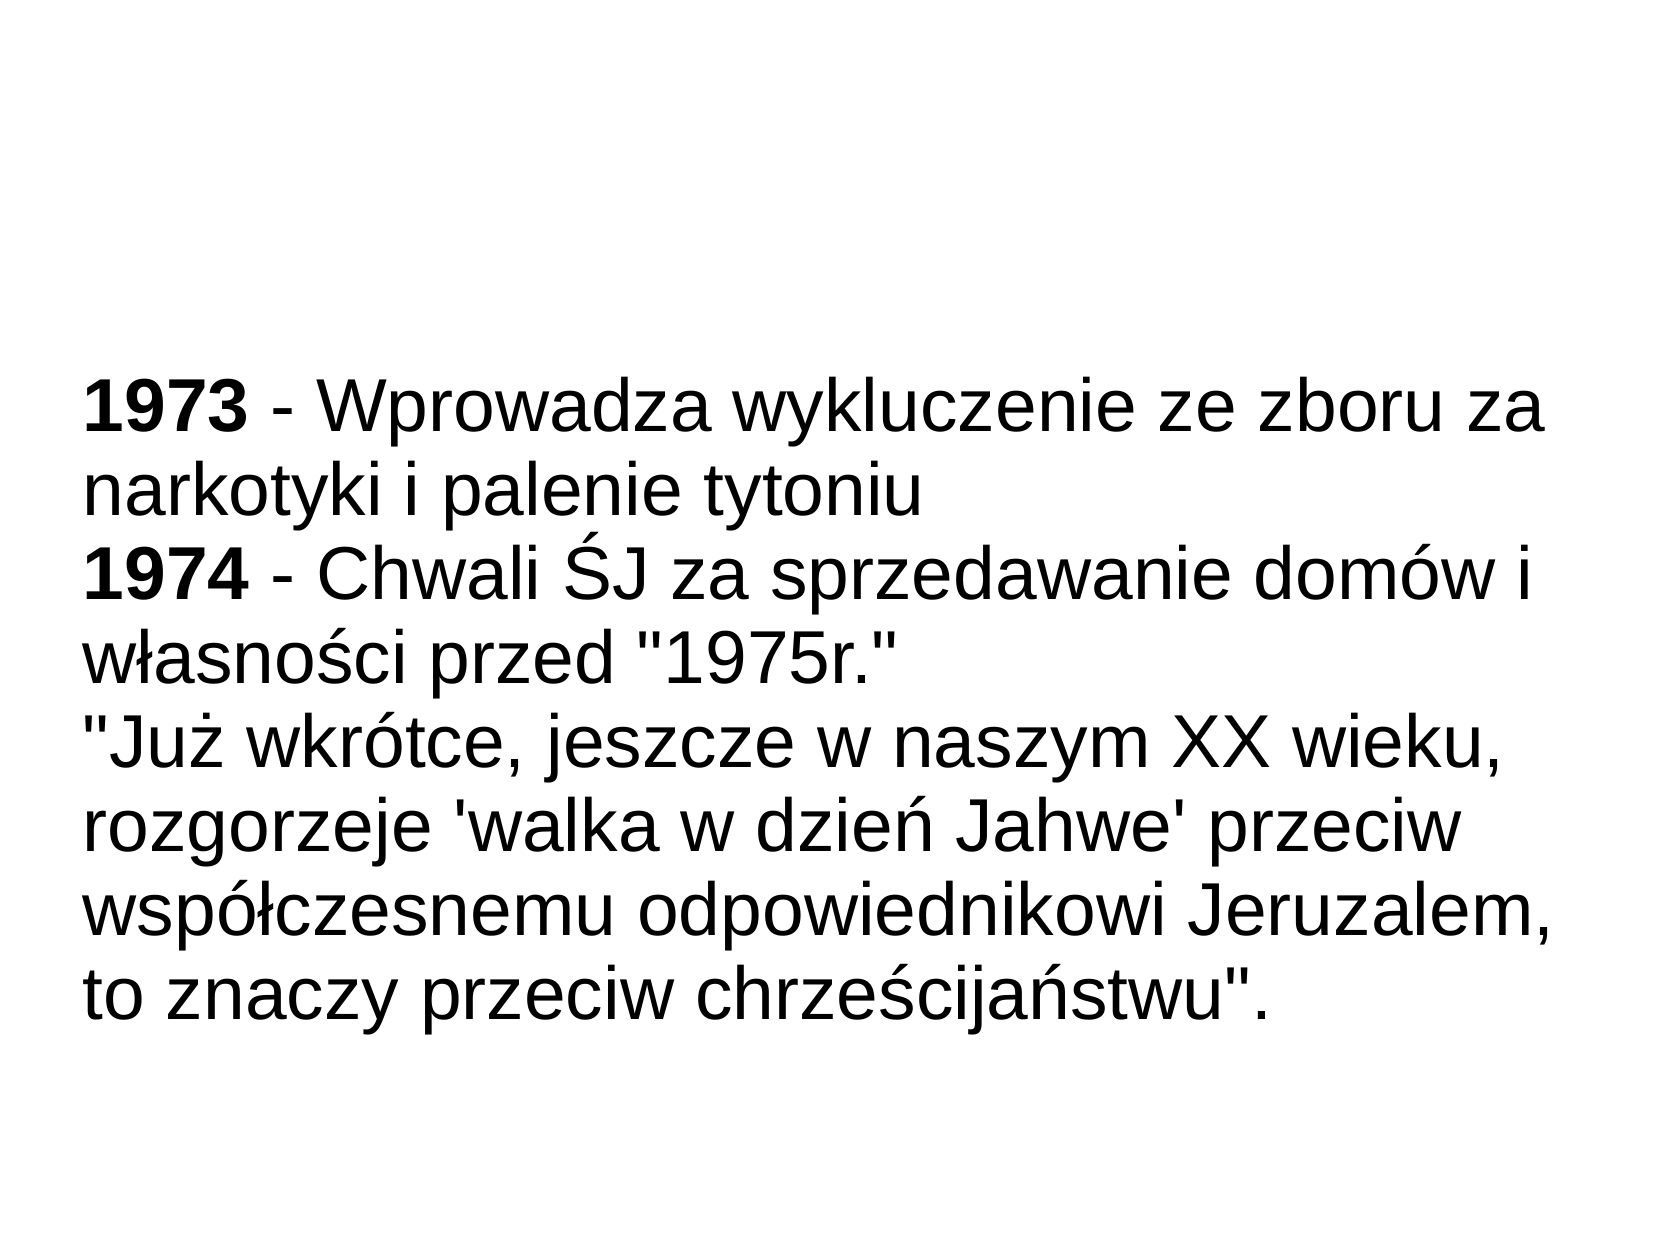

#
1973 - Wprowadza wykluczenie ze zboru za narkotyki i palenie tytoniu
1974 - Chwali ŚJ za sprzedawanie domów i własności przed "1975r."
"Już wkrótce, jeszcze w naszym XX wieku, rozgorzeje 'walka w dzień Jahwe' przeciw współczesnemu odpowiednikowi Jeruzalem, to znaczy przeciw chrześcijaństwu".